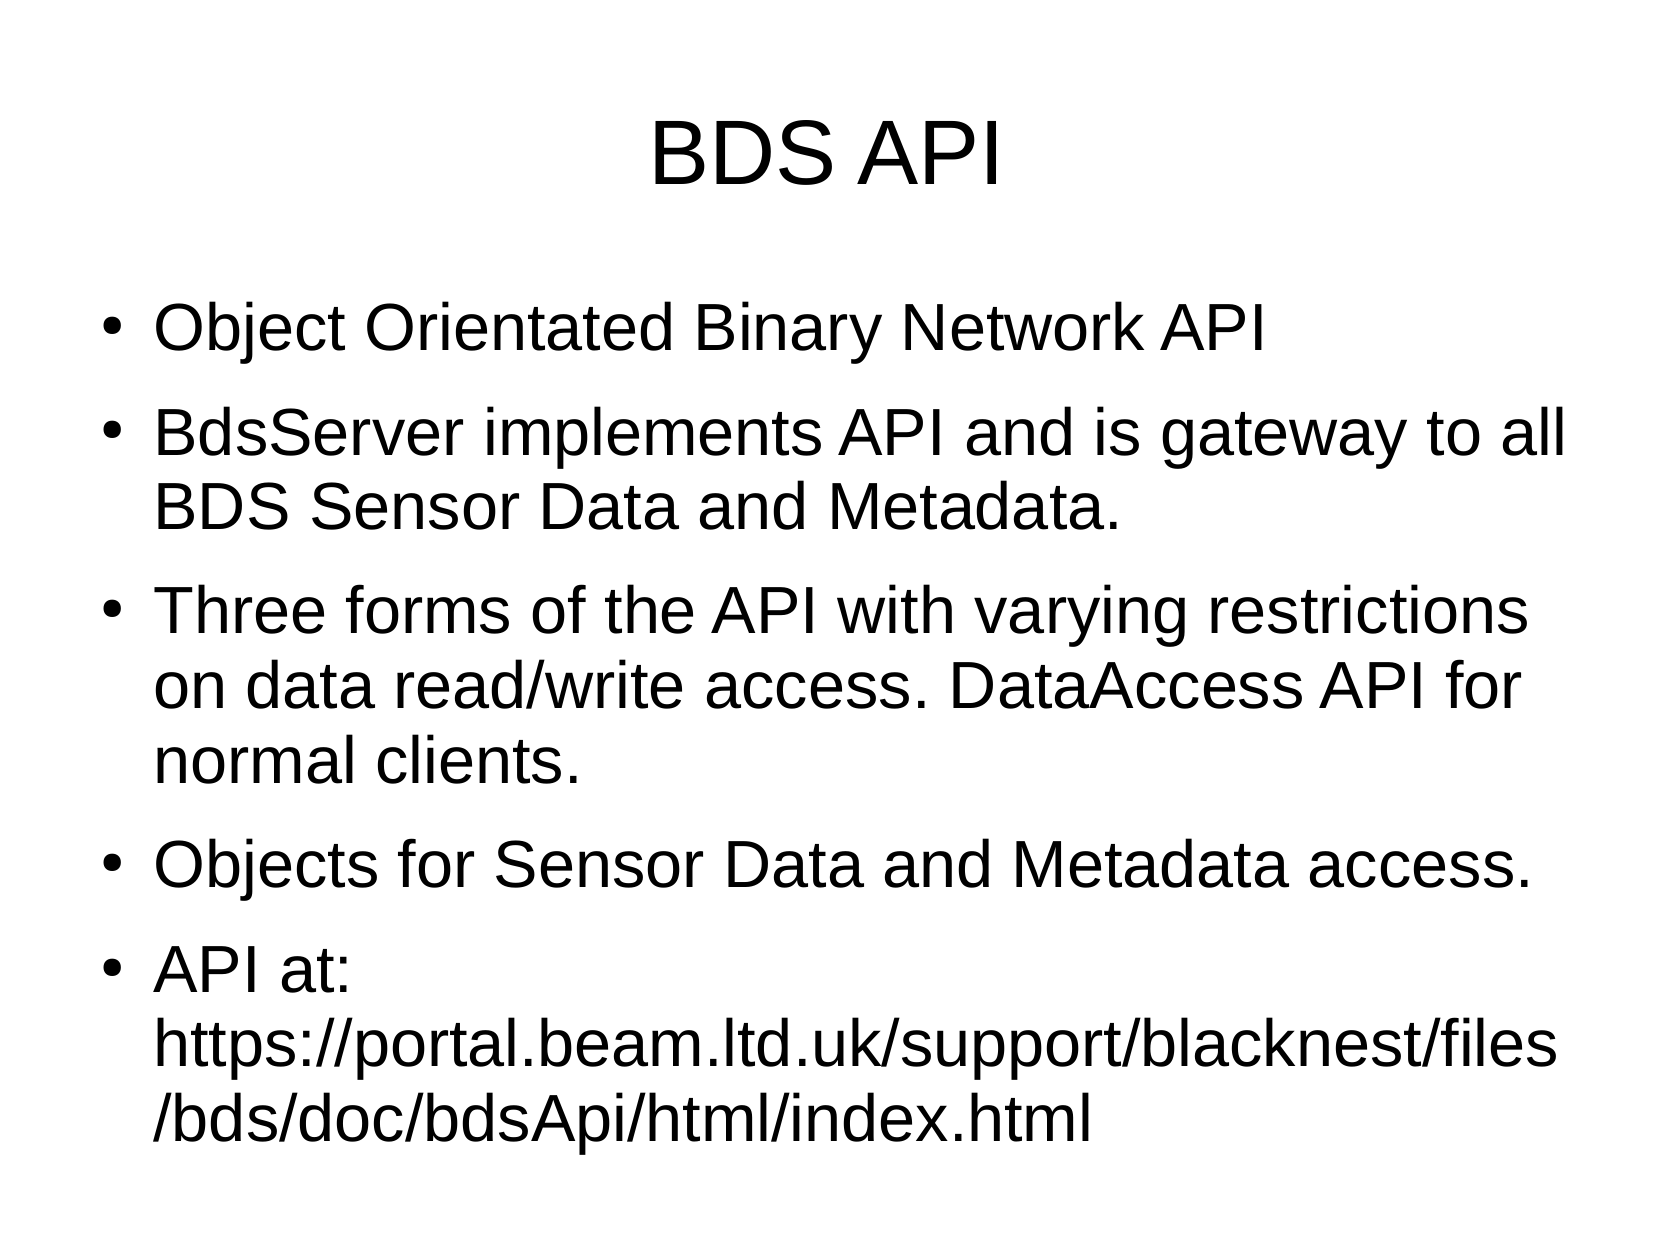

# BDS API
Object Orientated Binary Network API
BdsServer implements API and is gateway to all BDS Sensor Data and Metadata.
Three forms of the API with varying restrictions on data read/write access. DataAccess API for normal clients.
Objects for Sensor Data and Metadata access.
API at: https://portal.beam.ltd.uk/support/blacknest/files/bds/doc/bdsApi/html/index.html